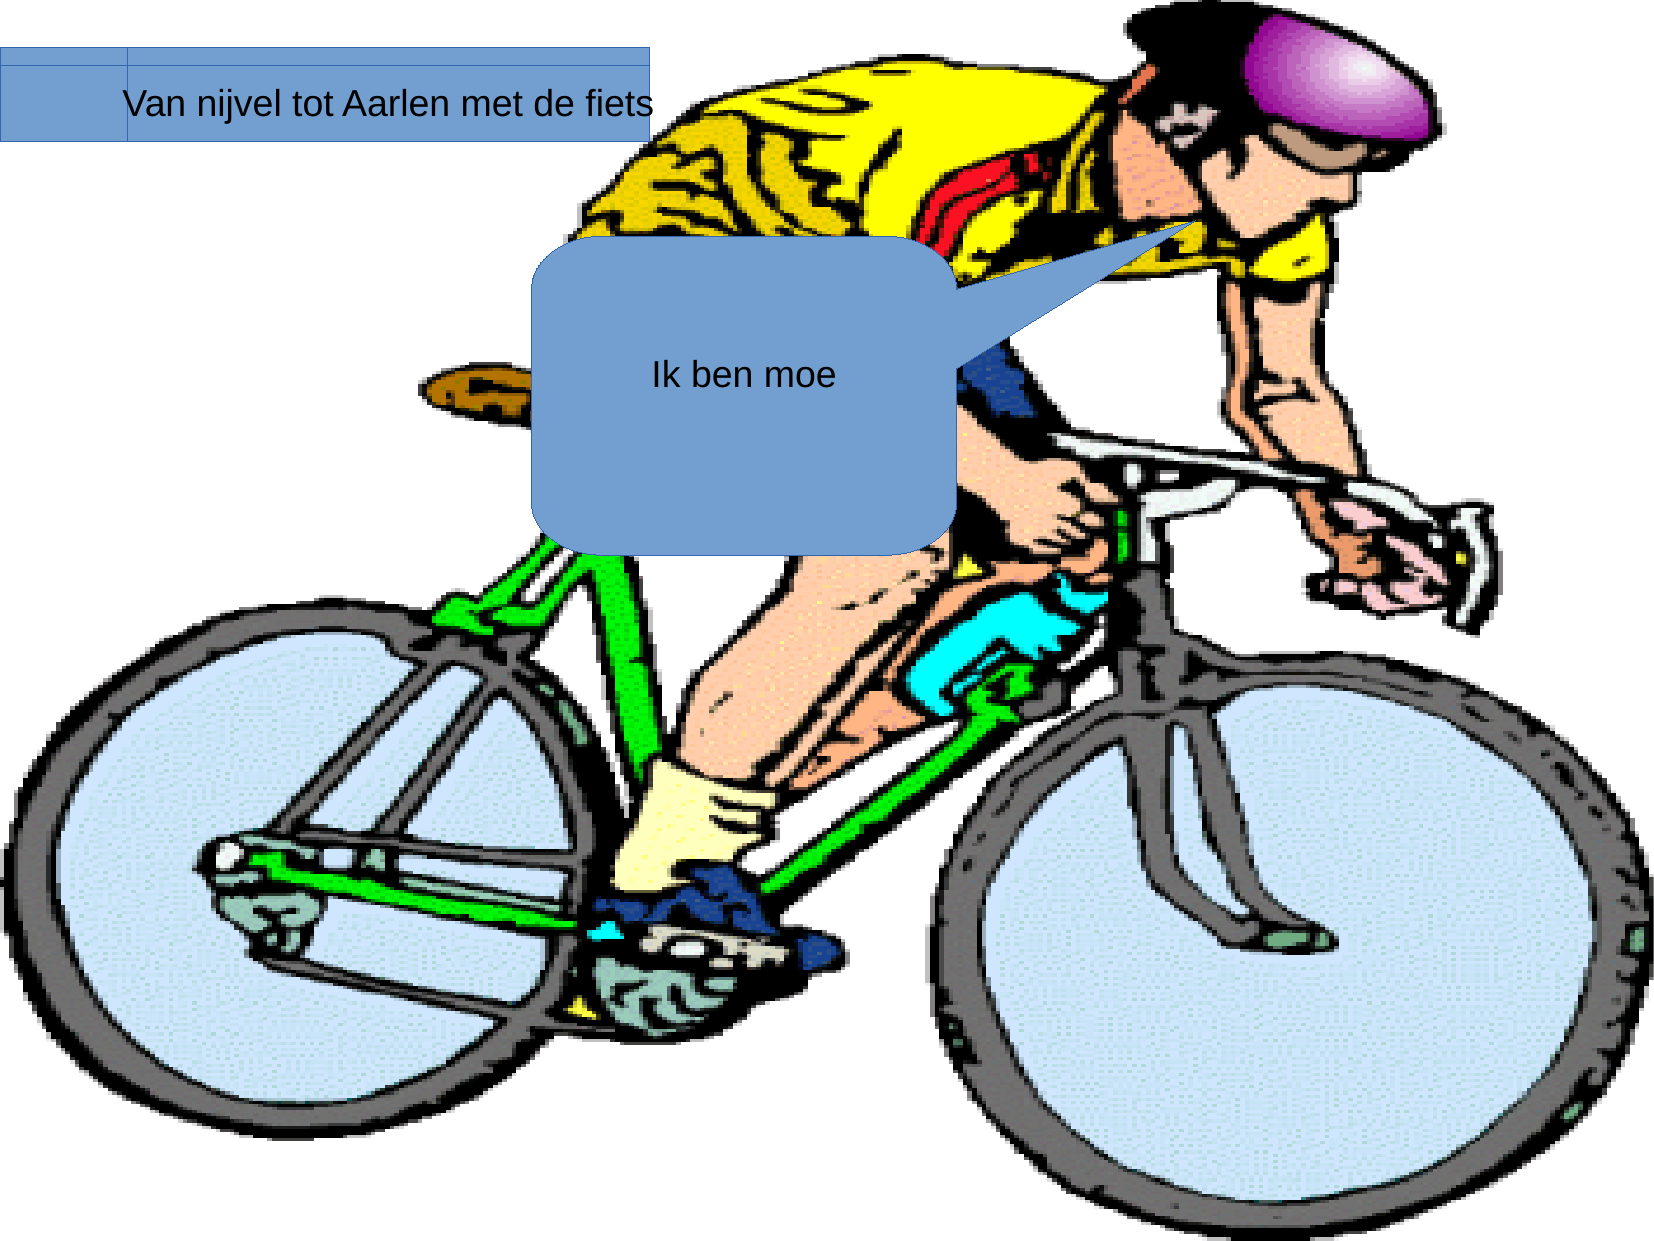

Van nijvel tot Aarlen met de fiets
Ik ben moe